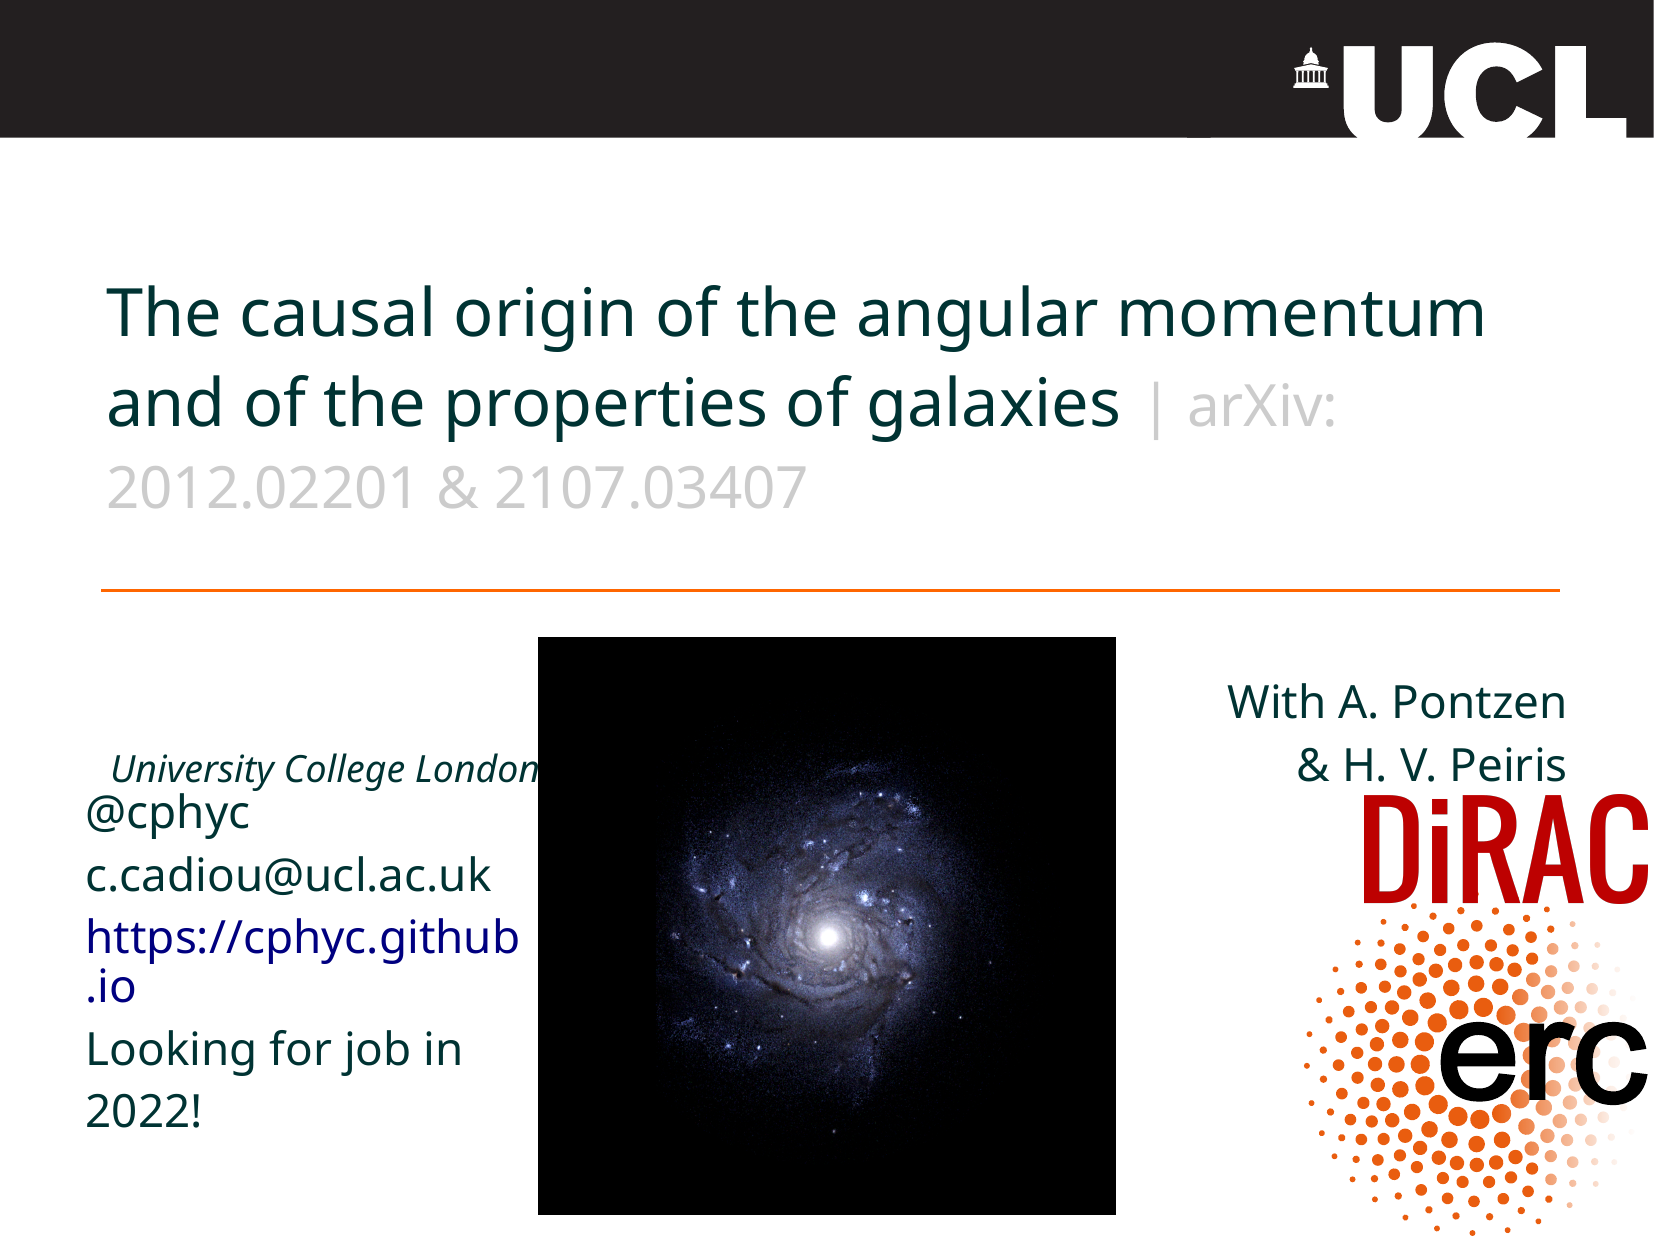

# The causal origin of the angular momentum and of the properties of galaxies | arXiv: 2012.02201 & 2107.03407
With A. Pontzen
& H. V. Peiris
@cphyc
c.cadiou@ucl.ac.uk
https://cphyc.github.io
Looking for job in 2022!